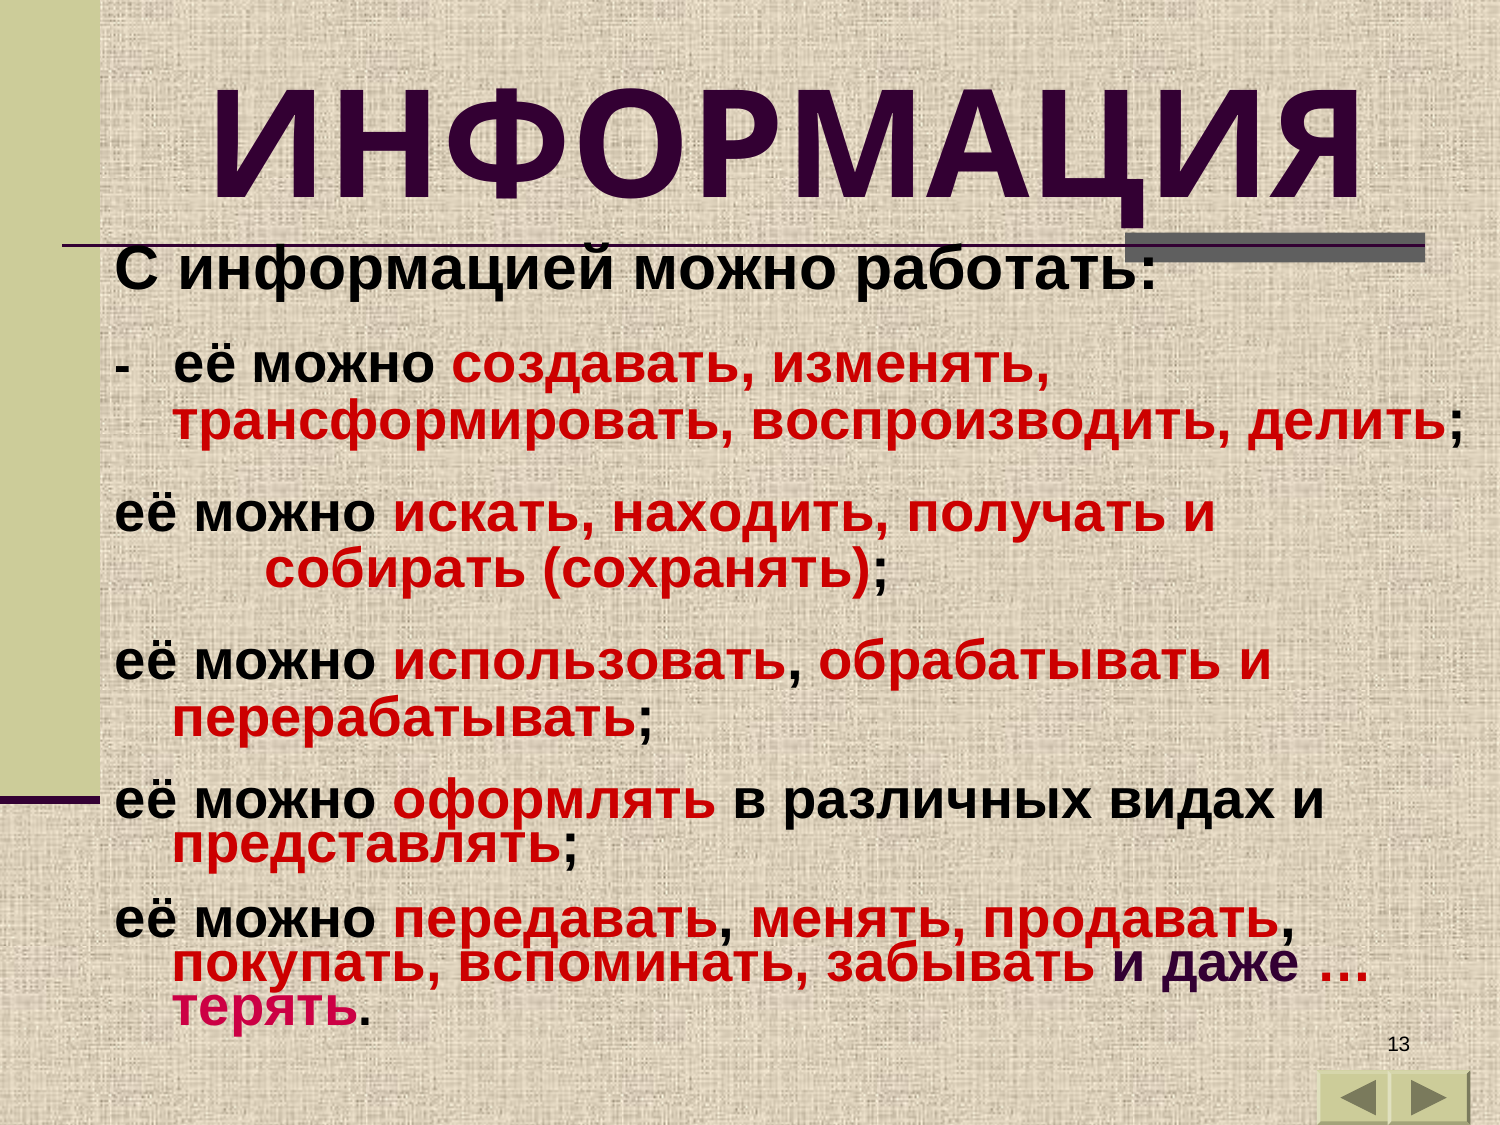

# ИНФОРМАЦИЯ
С информацией можно работать:
- её можно создавать, изменять, трансформировать, воспроизводить, делить;
её можно искать, находить, получать и 			собирать (сохранять);
её можно использовать, обрабатывать и 		перерабатывать;
её можно оформлять в различных видах и 	представлять;
её можно передавать, менять, продавать, 	покупать, вспоминать, забывать и даже … терять.
13